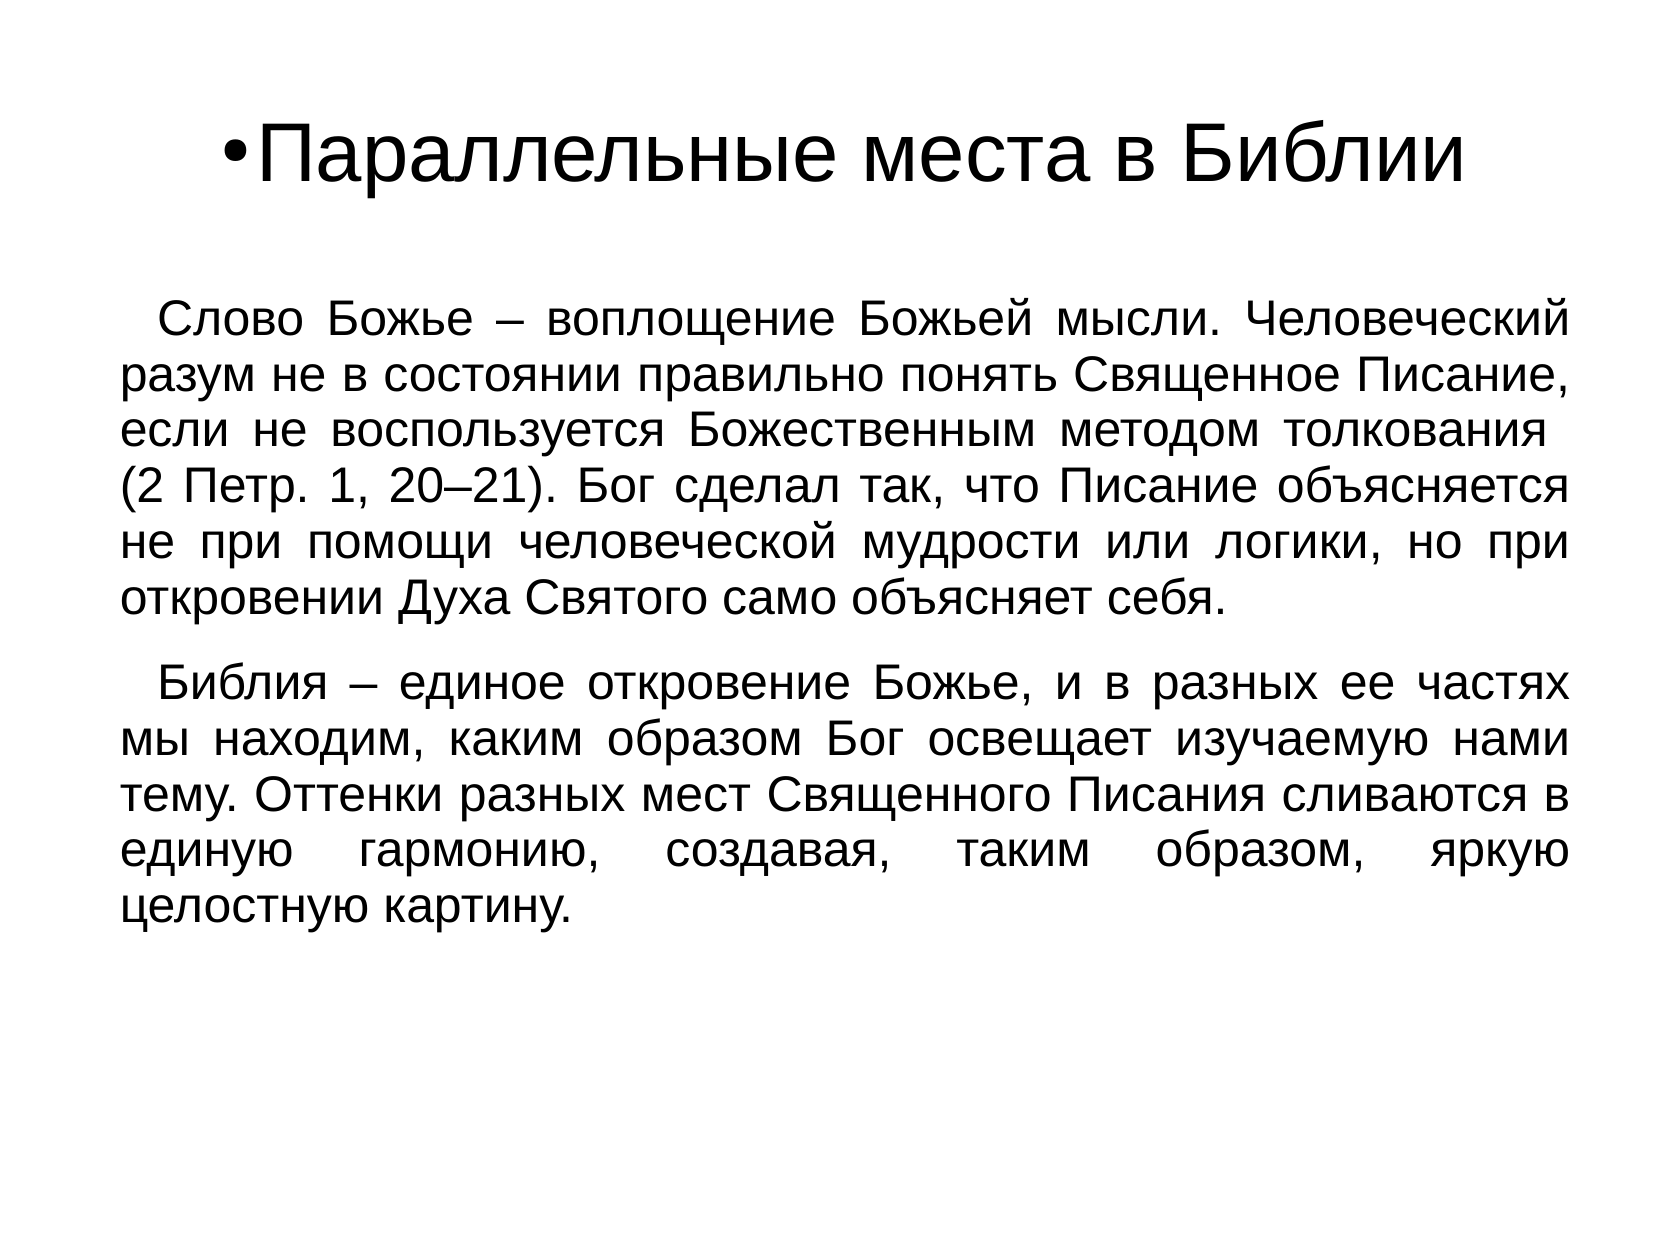

# Параллельные места в Библии
Слово Божье – воплощение Божьей мысли. Человеческий разум не в состоянии правильно понять Священное Писание, если не воспользуется Божественным методом толкования (2 Петр. 1, 20–21). Бог сделал так, что Писание объясняется не при помощи человеческой мудрости или логики, но при откровении Духа Святого само объясняет себя.
Библия – единое откровение Божье, и в разных ее частях мы находим, каким образом Бог освещает изучаемую нами тему. Оттенки разных мест Священного Писания сливаются в единую гармонию, создавая, таким образом, яркую целостную картину.